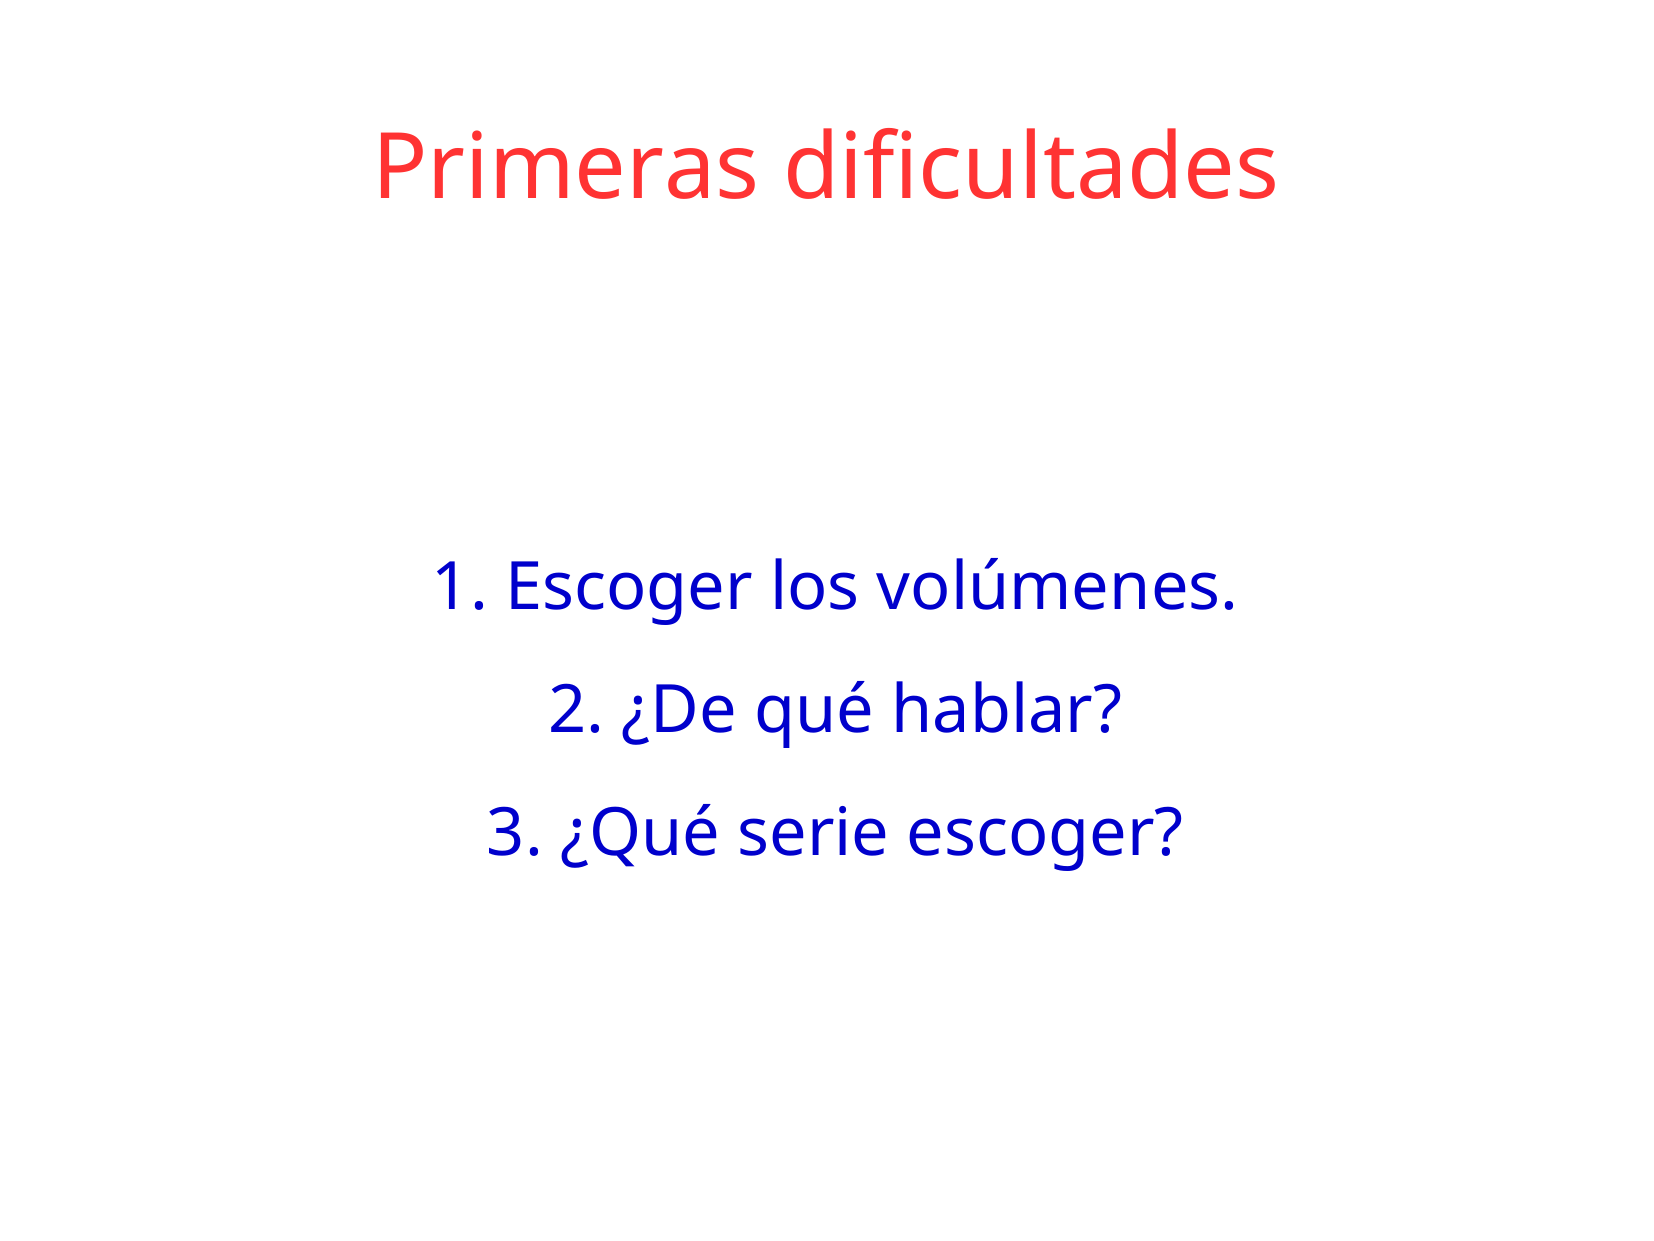

# Primeras dificultades
1. Escoger los volúmenes.
2. ¿De qué hablar?
3. ¿Qué serie escoger?